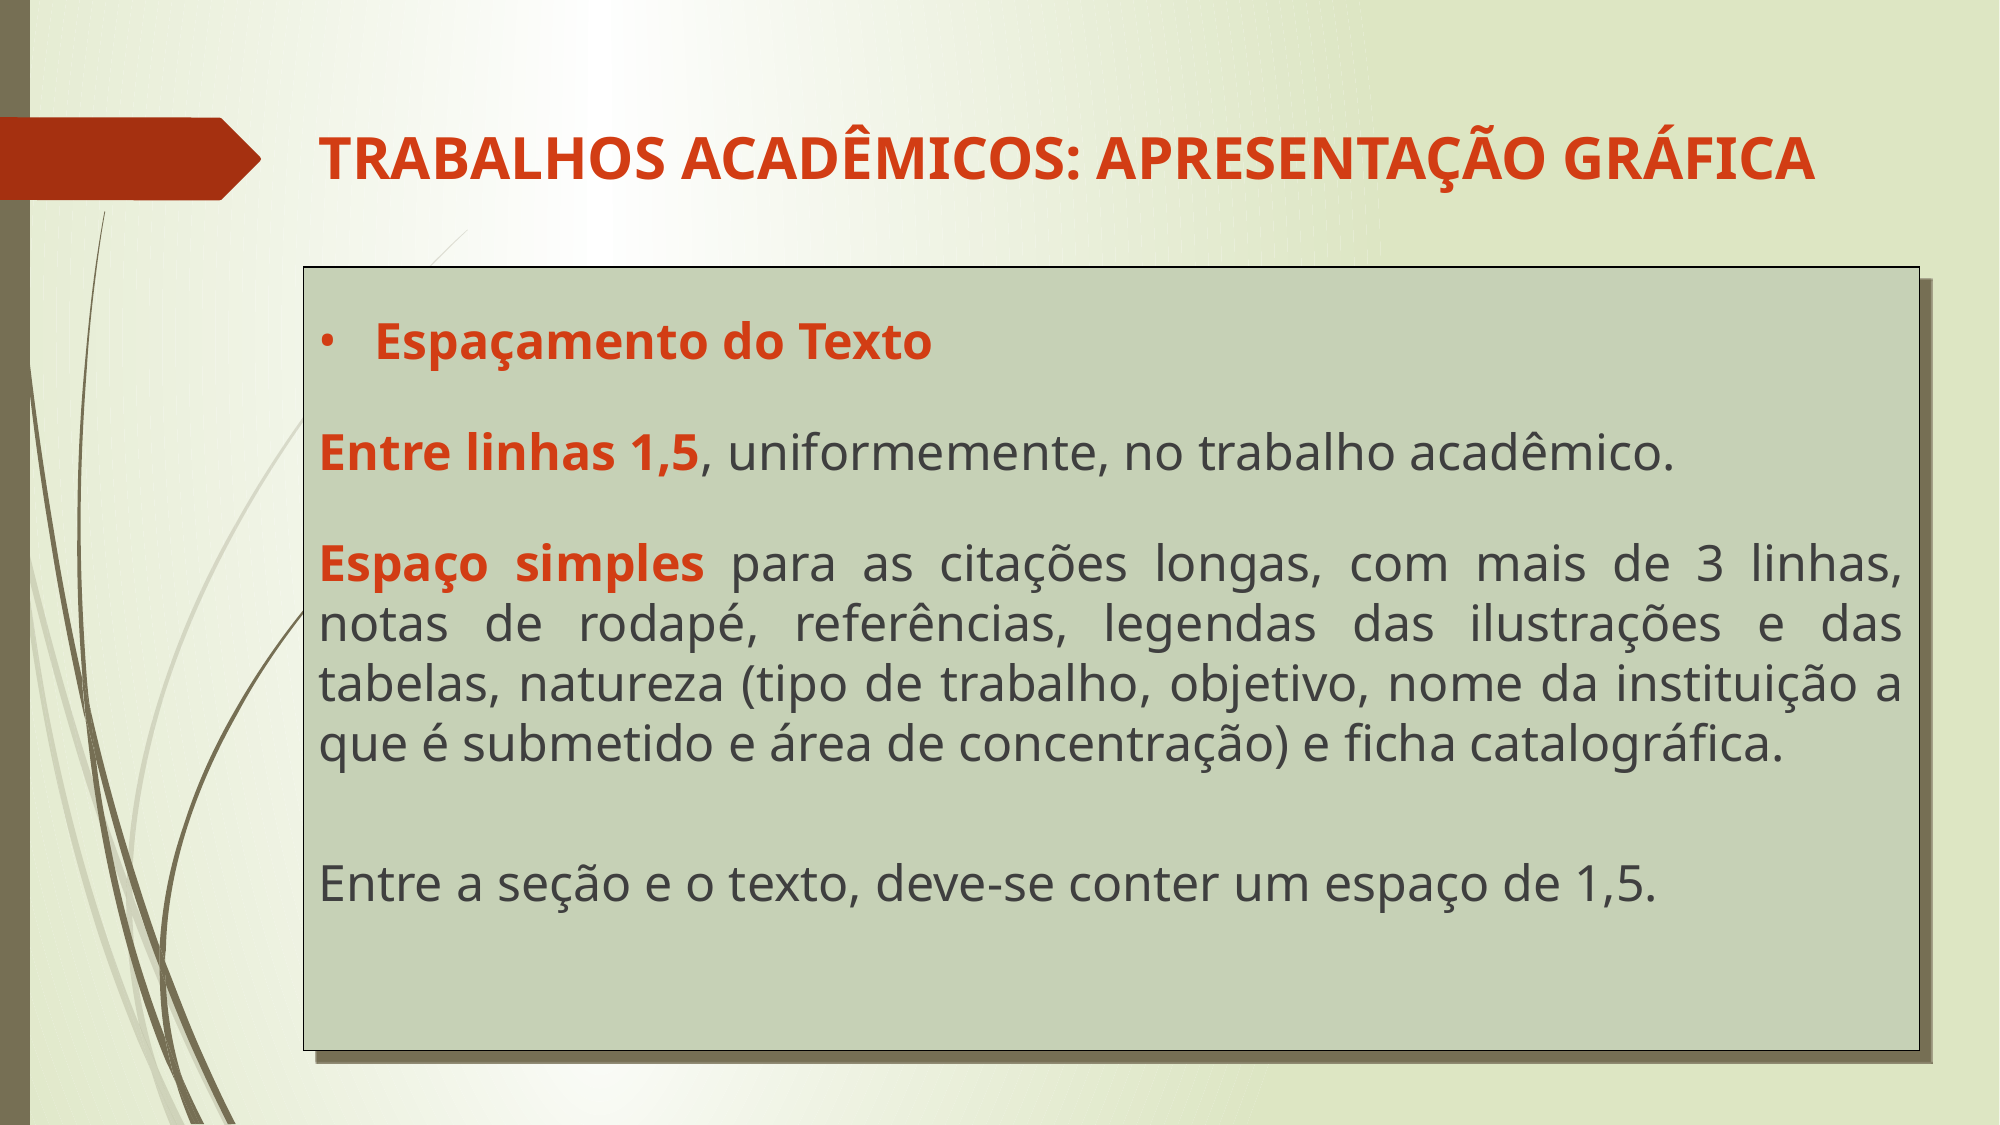

TRABALHOS ACADÊMICOS: APRESENTAÇÃO GRÁFICA
Espaçamento do Texto
Entre linhas 1,5, uniformemente, no trabalho acadêmico.
Espaço simples para as citações longas, com mais de 3 linhas, notas de rodapé, referências, legendas das ilustrações e das tabelas, natureza (tipo de trabalho, objetivo, nome da instituição a que é submetido e área de concentração) e ficha catalográfica.
Entre a seção e o texto, deve-se conter um espaço de 1,5.